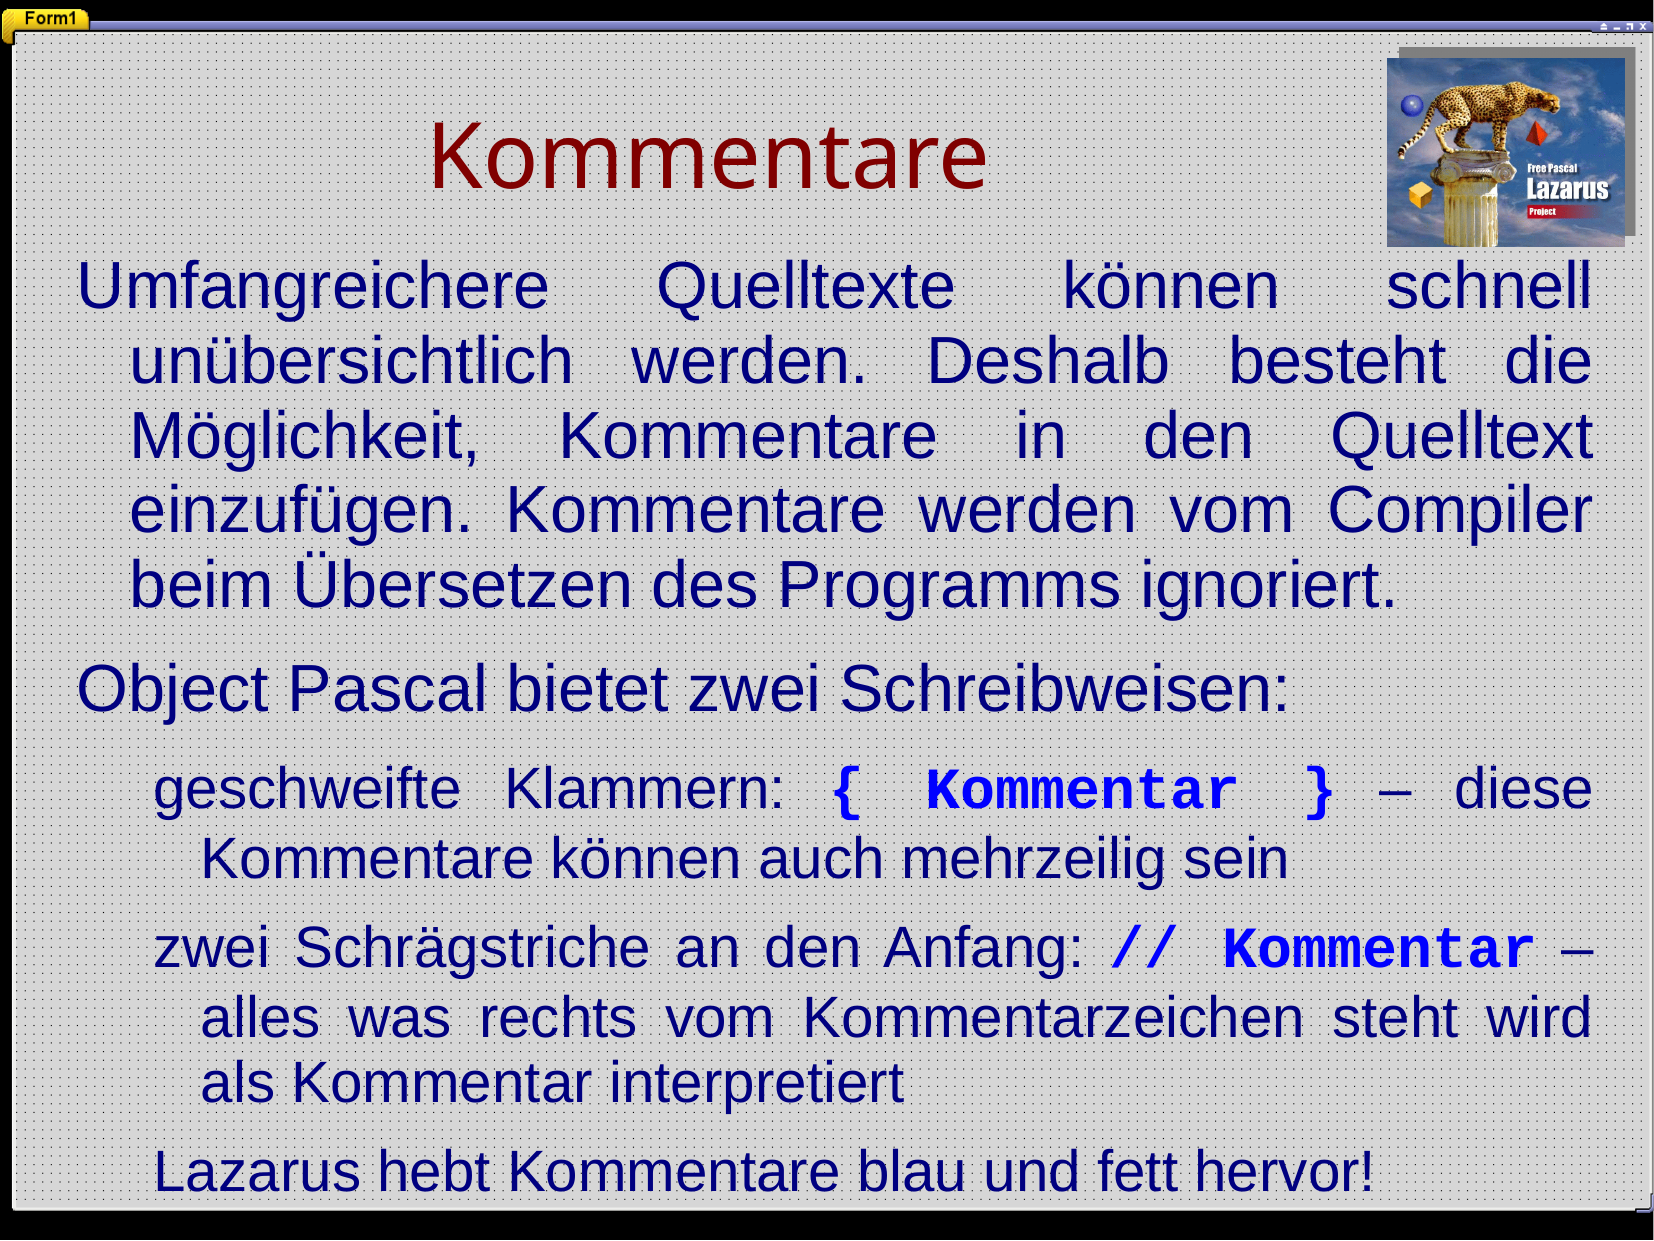

# Kommentare
Umfangreichere Quelltexte können schnell unübersichtlich werden. Deshalb besteht die Möglichkeit, Kommentare in den Quelltext einzufügen. Kommentare werden vom Compiler beim Übersetzen des Programms ignoriert.
Object Pascal bietet zwei Schreibweisen:
geschweifte Klammern: { Kommentar } – diese Kommentare können auch mehrzeilig sein
zwei Schrägstriche an den Anfang: // Kommentar – alles was rechts vom Kommentarzeichen steht wird als Kommentar interpretiert
Lazarus hebt Kommentare blau und fett hervor!